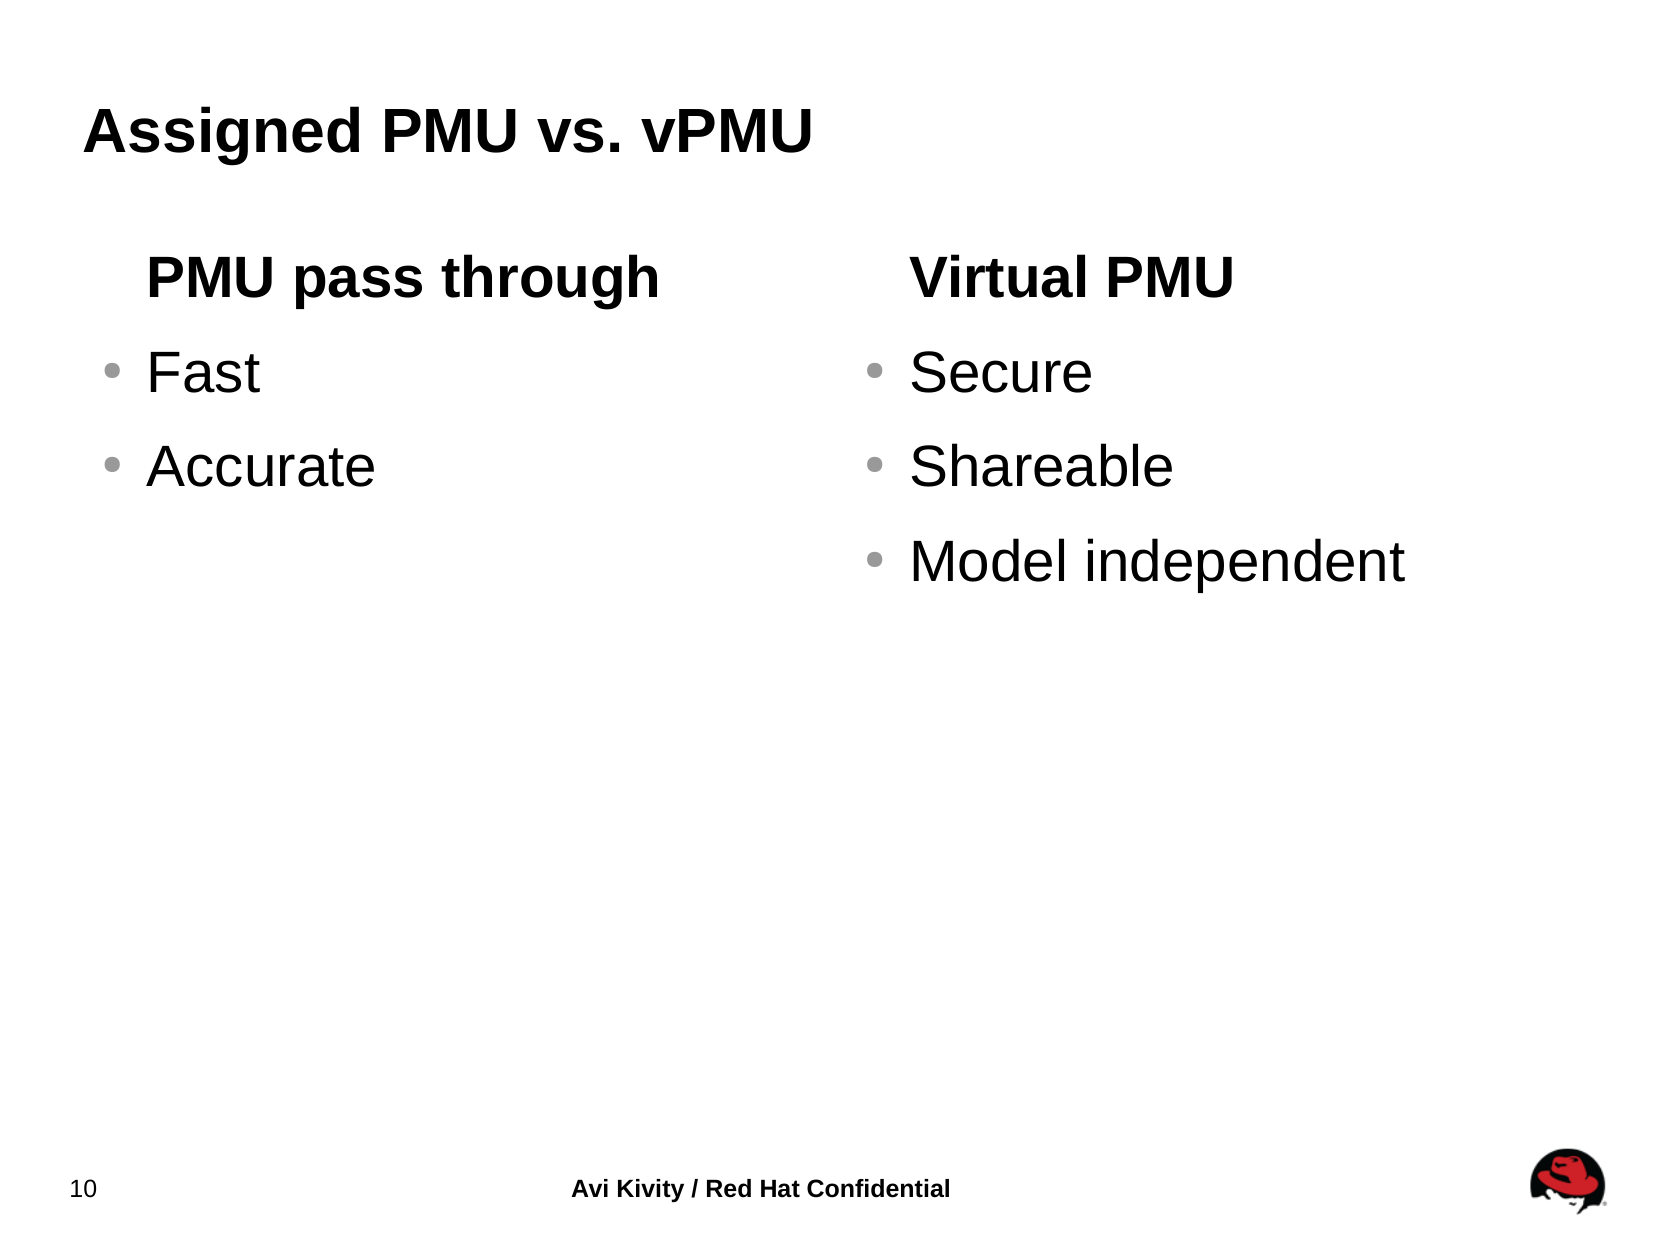

# Assigned PMU vs. vPMU
PMU pass through
Fast
Accurate
Virtual PMU
Secure
Shareable
Model independent